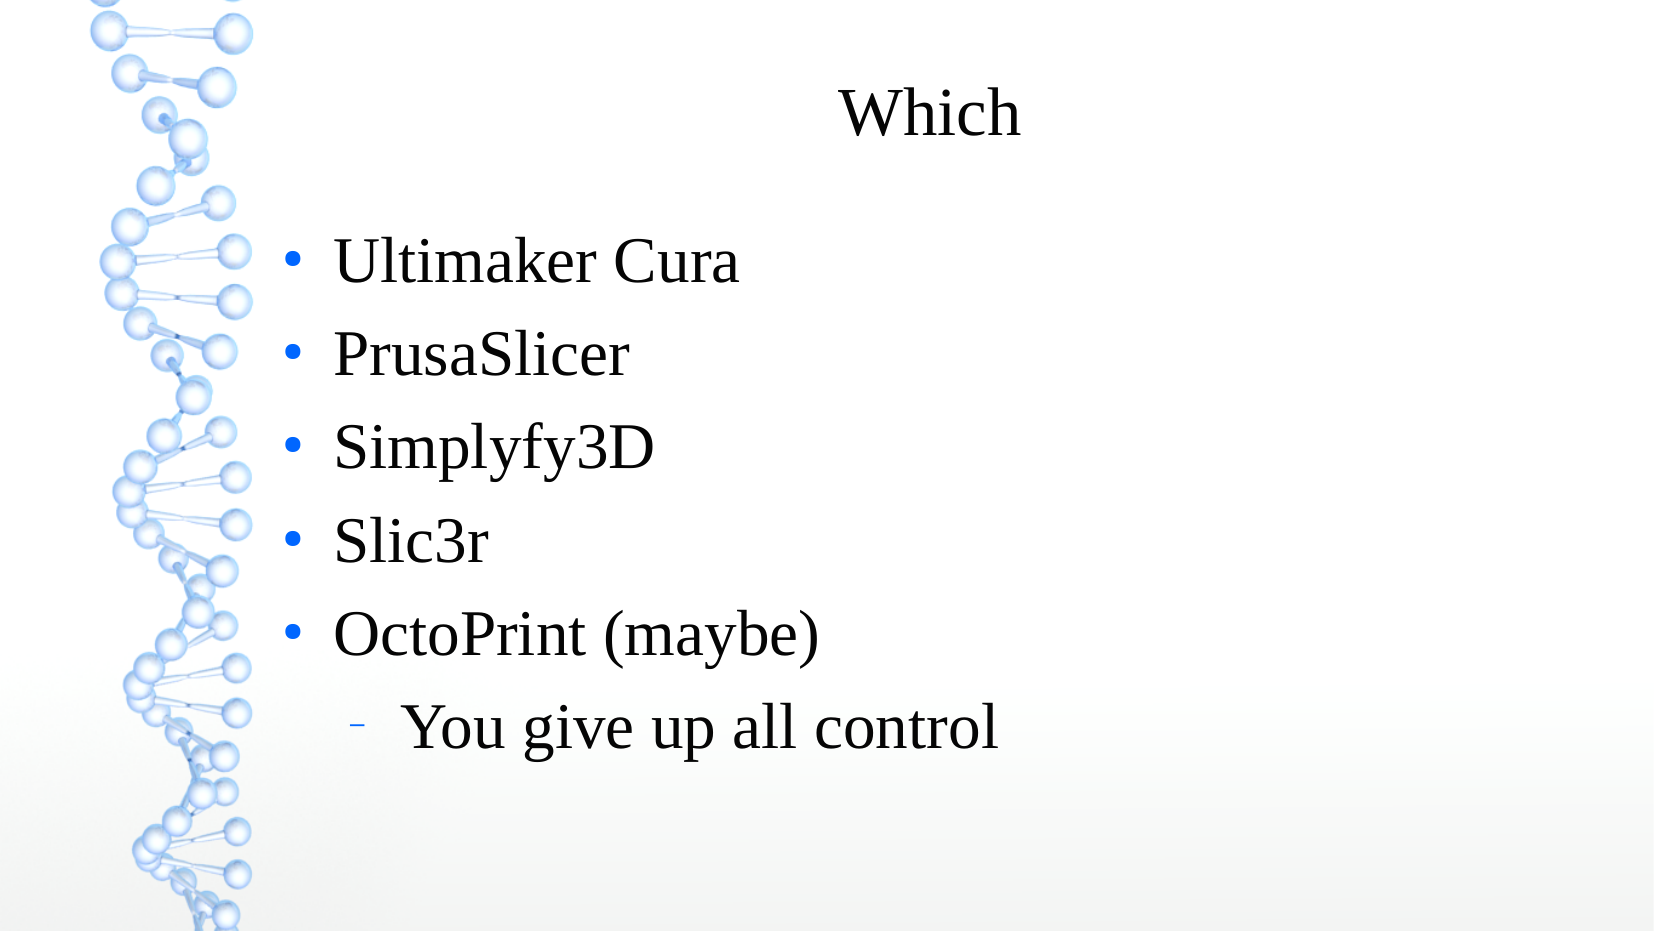

# Which
Ultimaker Cura
PrusaSlicer
Simplyfy3D
Slic3r
OctoPrint (maybe)
You give up all control